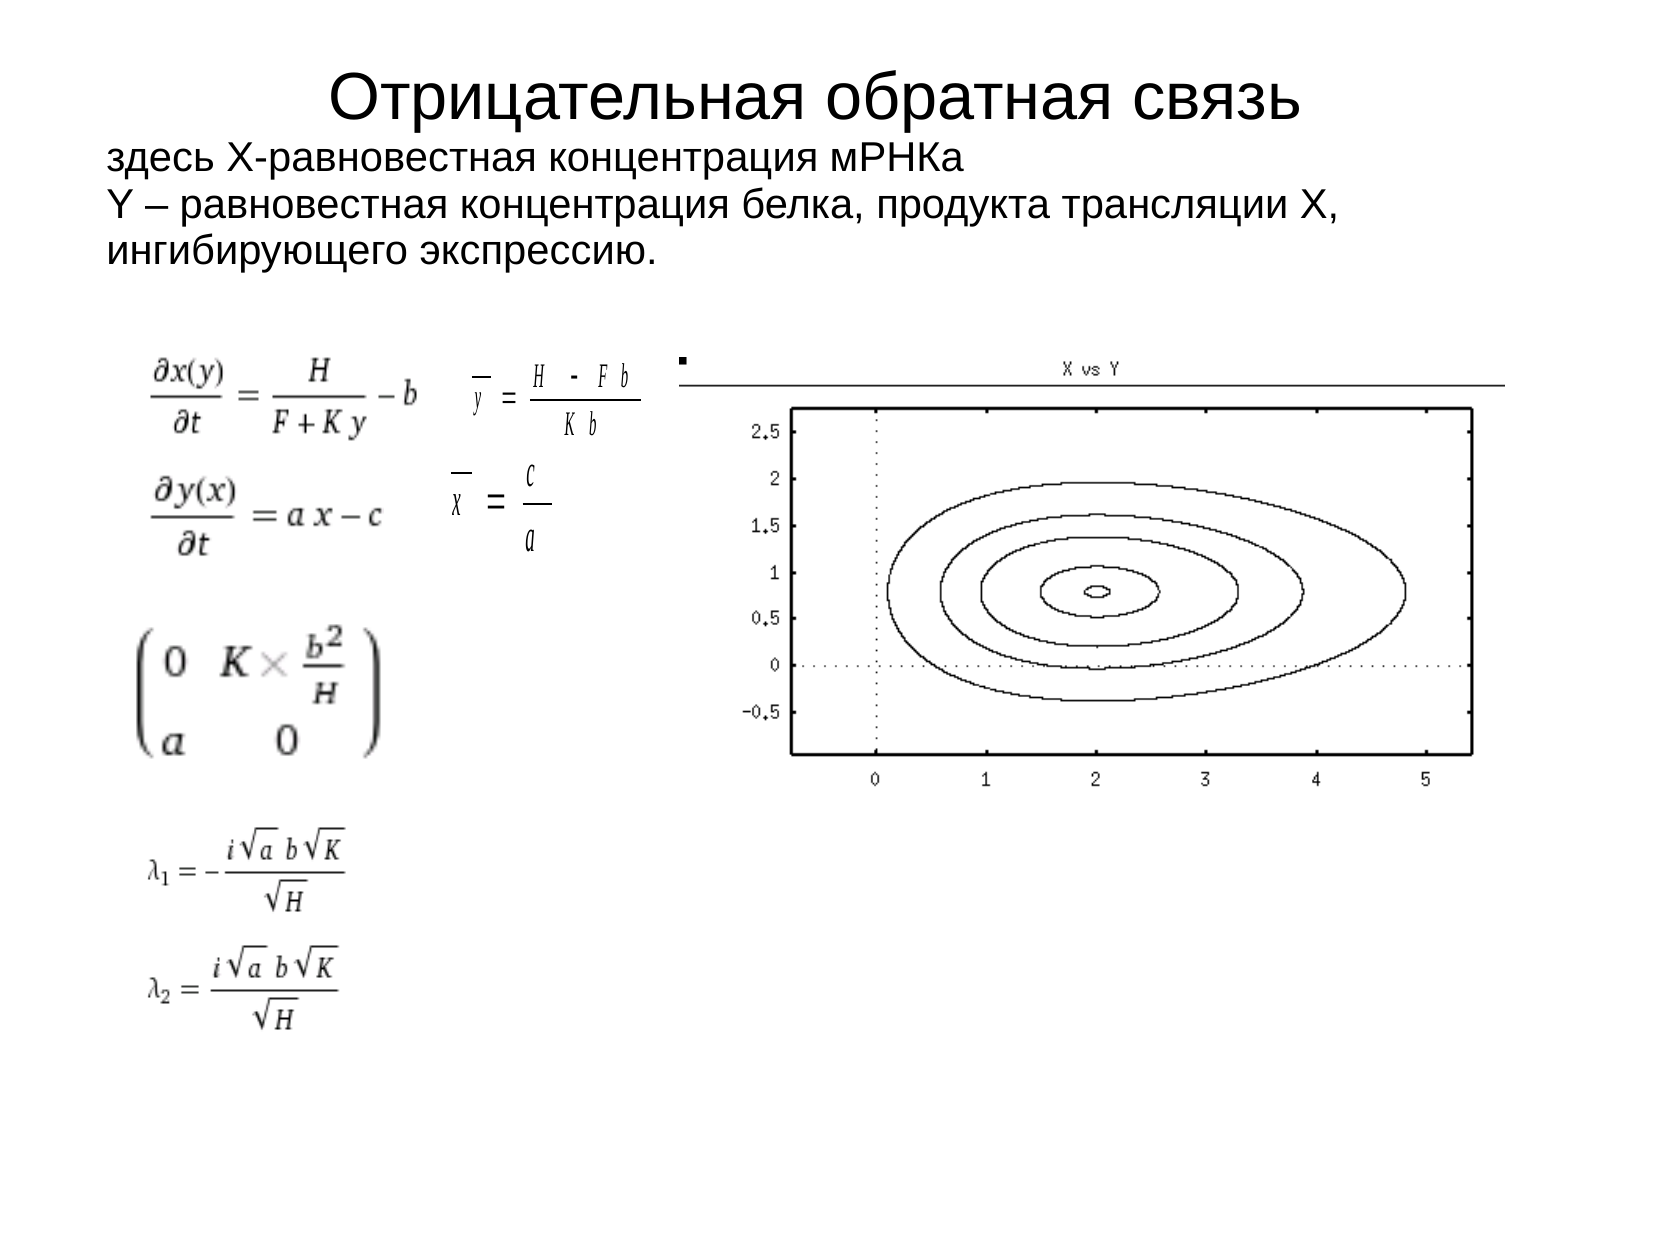

Отрицательная обратная связь
здесь X-равновестная концентрация мРНКа
Y – равновестная концентрация белка, продукта трансляции X, ингибирующего экспрессию.
#